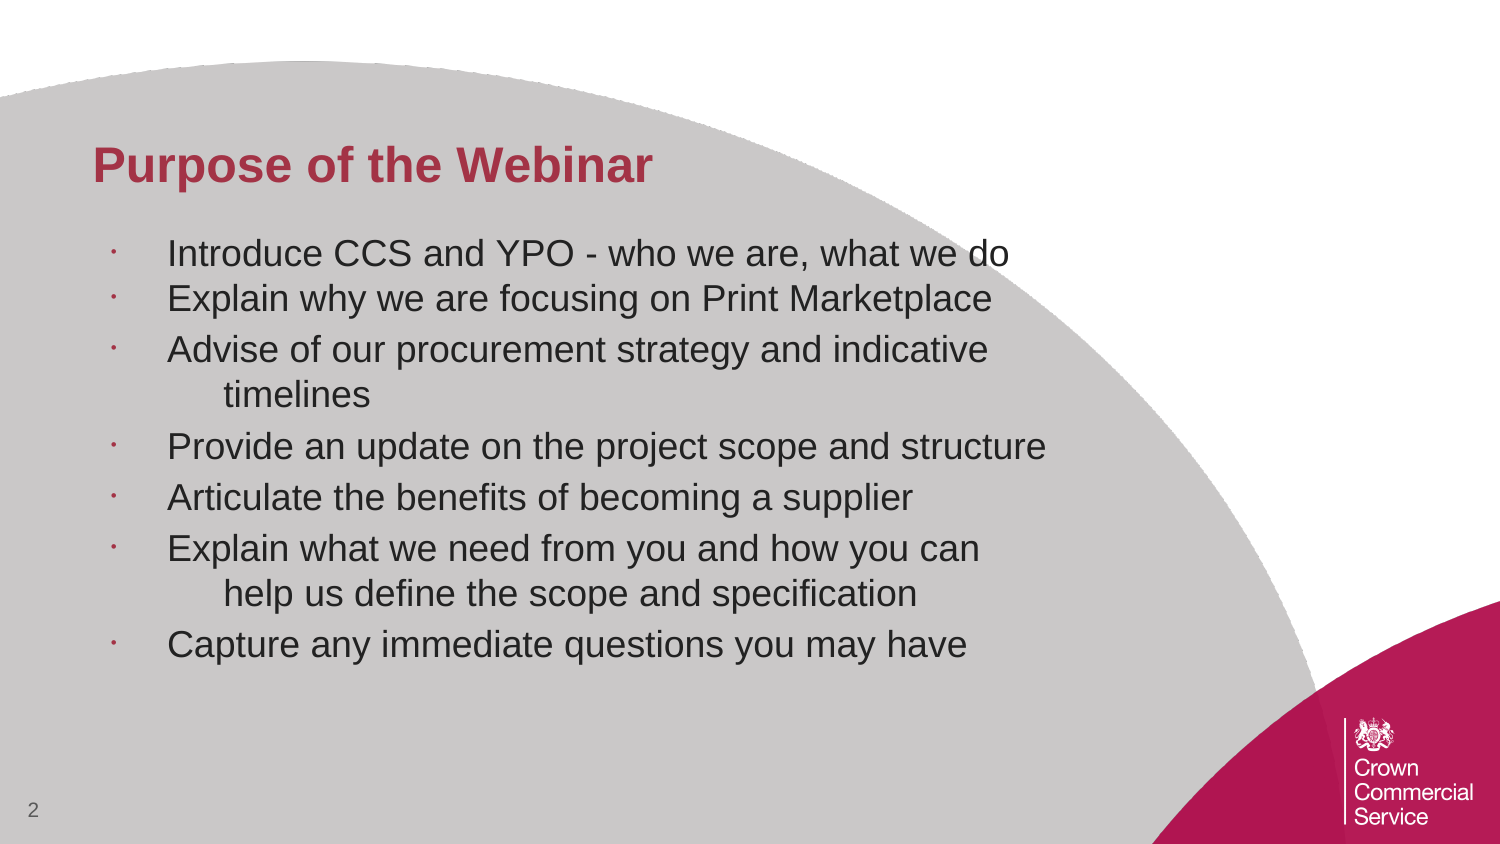

# Purpose of the Webinar
Introduce CCS and YPO - who we are, what we do
Explain why we are focusing on Print Marketplace
Advise of our procurement strategy and indicative timelines
Provide an update on the project scope and structure
Articulate the benefits of becoming a supplier
Explain what we need from you and how you can help us define the scope and specification
Capture any immediate questions you may have